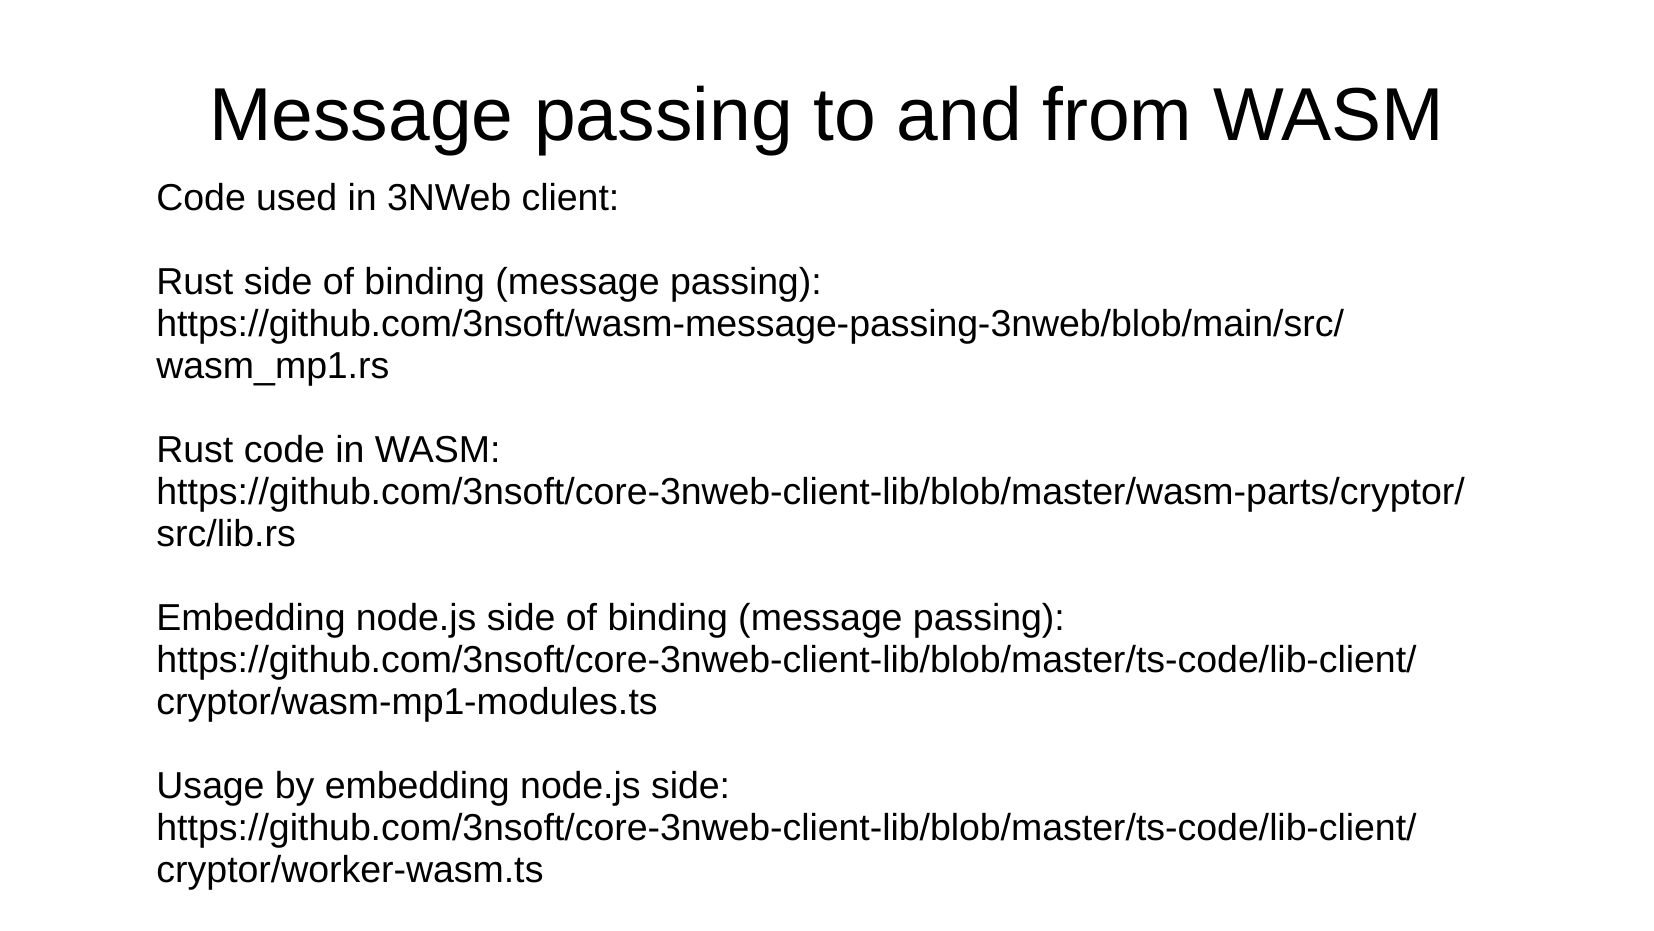

# Message passing to and from WASM
Code used in 3NWeb client:
Rust side of binding (message passing):
https://github.com/3nsoft/wasm-message-passing-3nweb/blob/main/src/wasm_mp1.rs
Rust code in WASM: https://github.com/3nsoft/core-3nweb-client-lib/blob/master/wasm-parts/cryptor/src/lib.rs
Embedding node.js side of binding (message passing):
https://github.com/3nsoft/core-3nweb-client-lib/blob/master/ts-code/lib-client/cryptor/wasm-mp1-modules.ts
Usage by embedding node.js side:
https://github.com/3nsoft/core-3nweb-client-lib/blob/master/ts-code/lib-client/cryptor/worker-wasm.ts